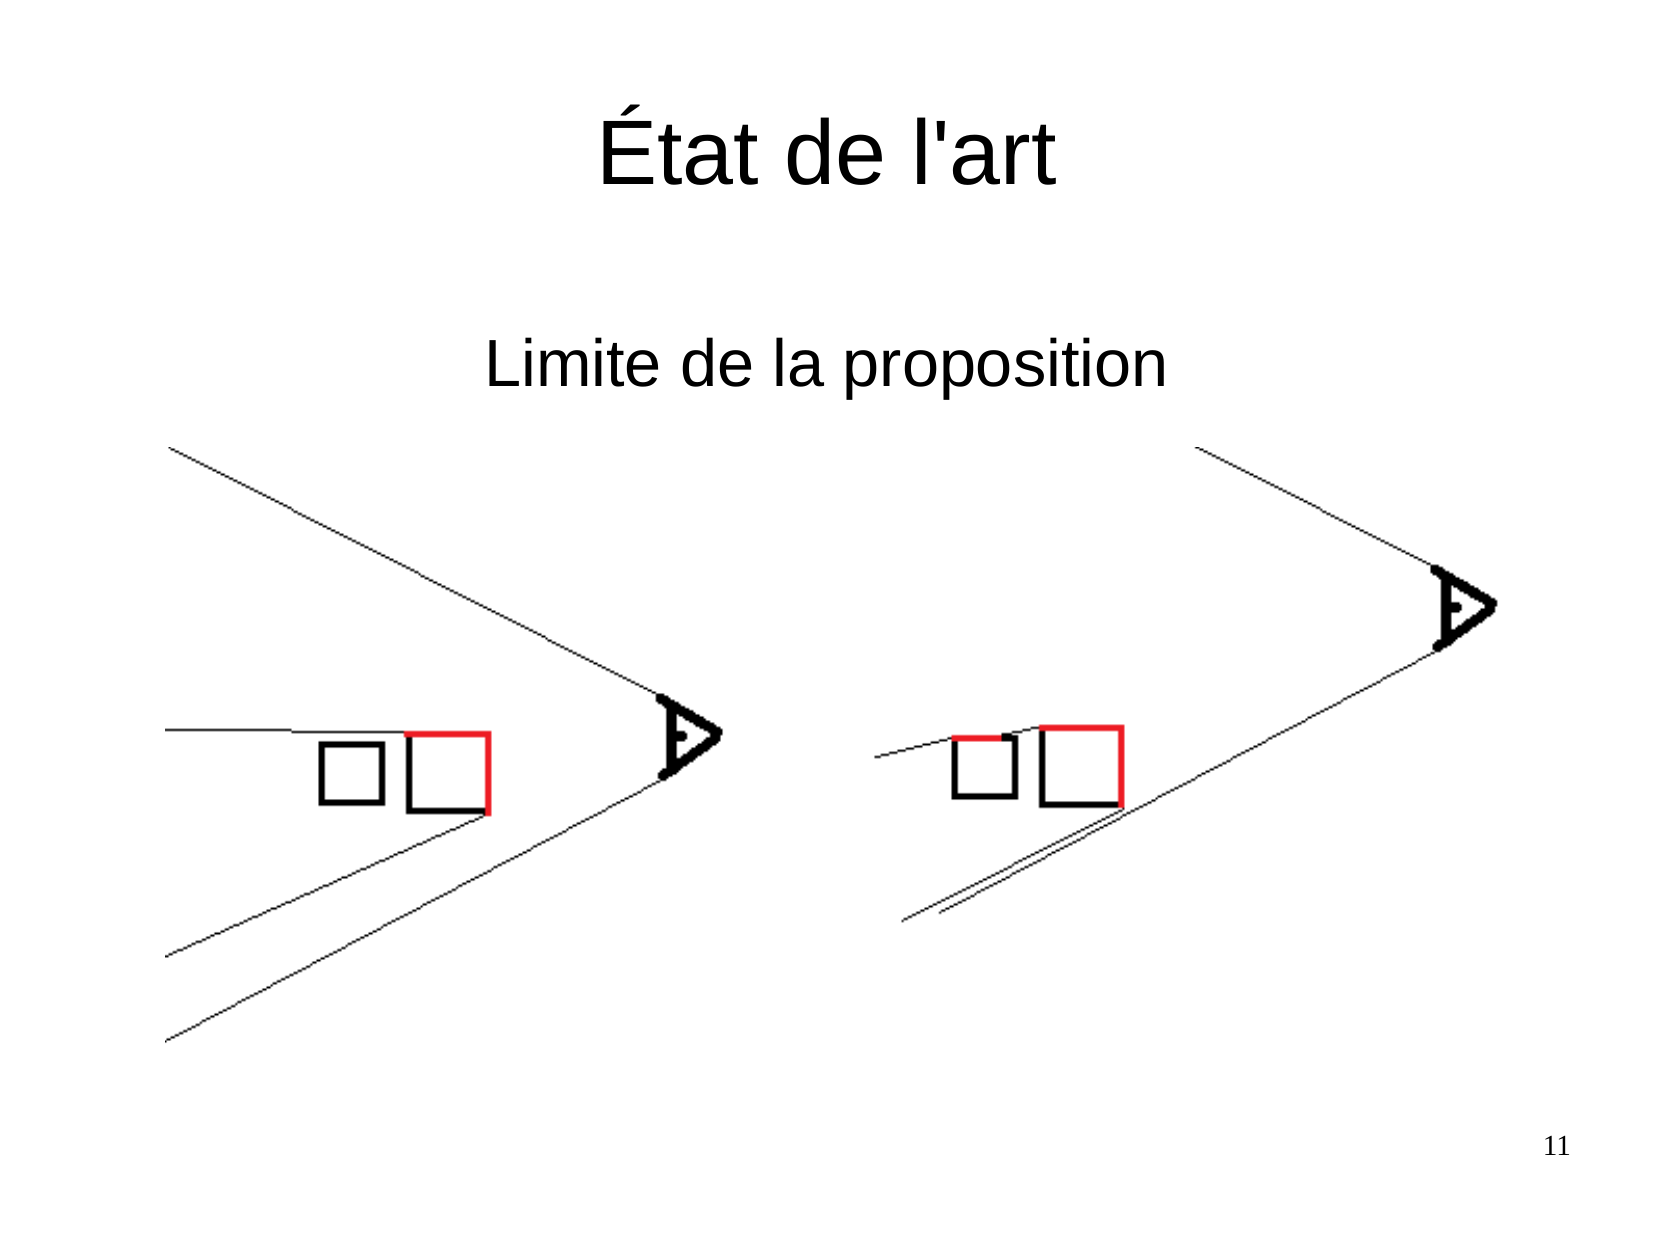

# État de l'art
Limite de la proposition
11